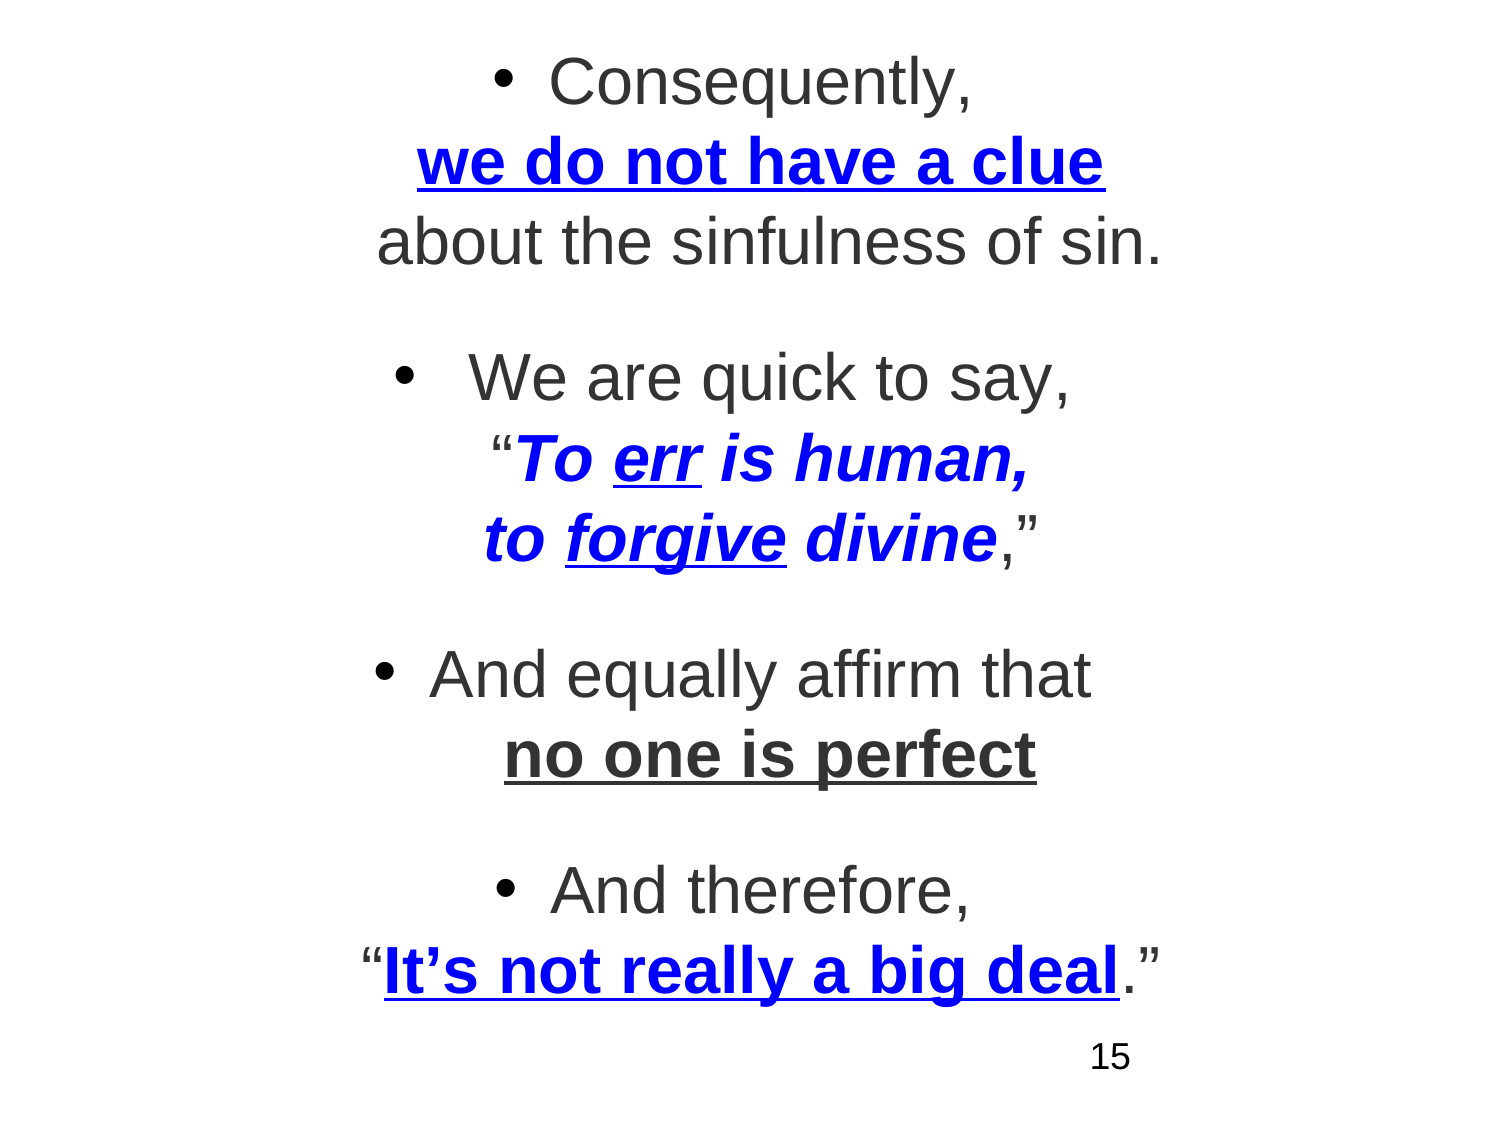

# Consequently, we do not have a clue about the sinfulness of sin.
 We are quick to say,
“To err is human,
to forgive divine,”
And equally affirm that
no one is perfect
And therefore,
“It’s not really a big deal.”
15